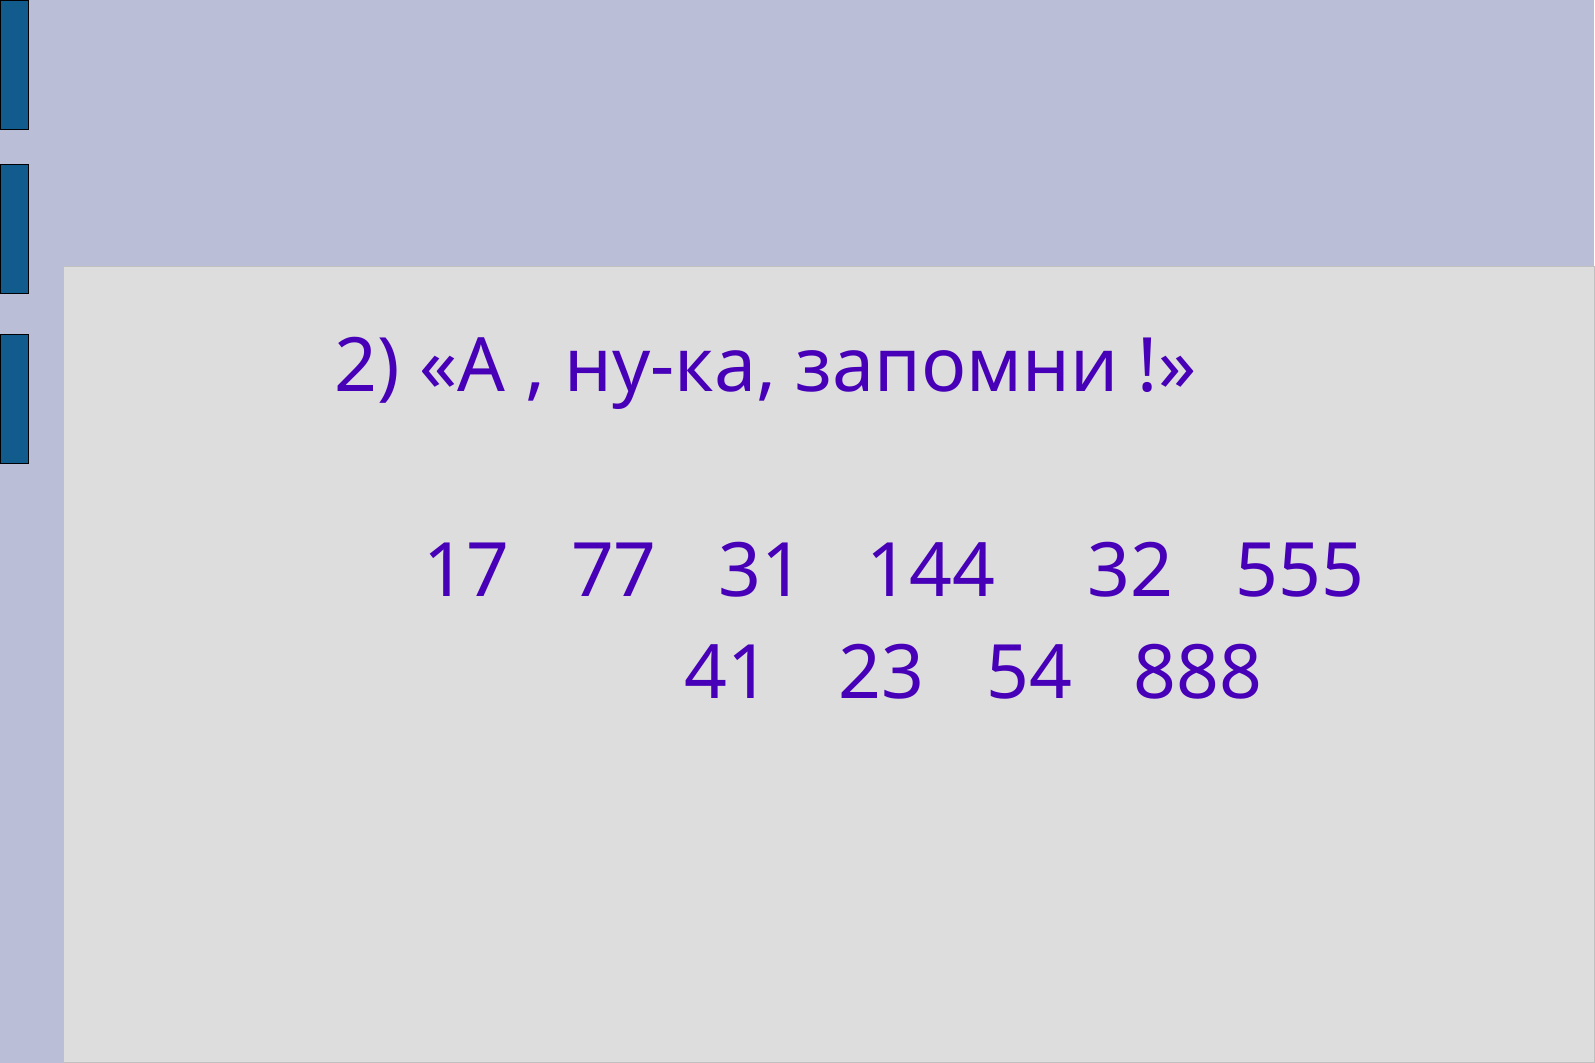

# 2) «А , ну-ка, запомни !»
	17	77	31	144 	32	555
 41	23	54	888